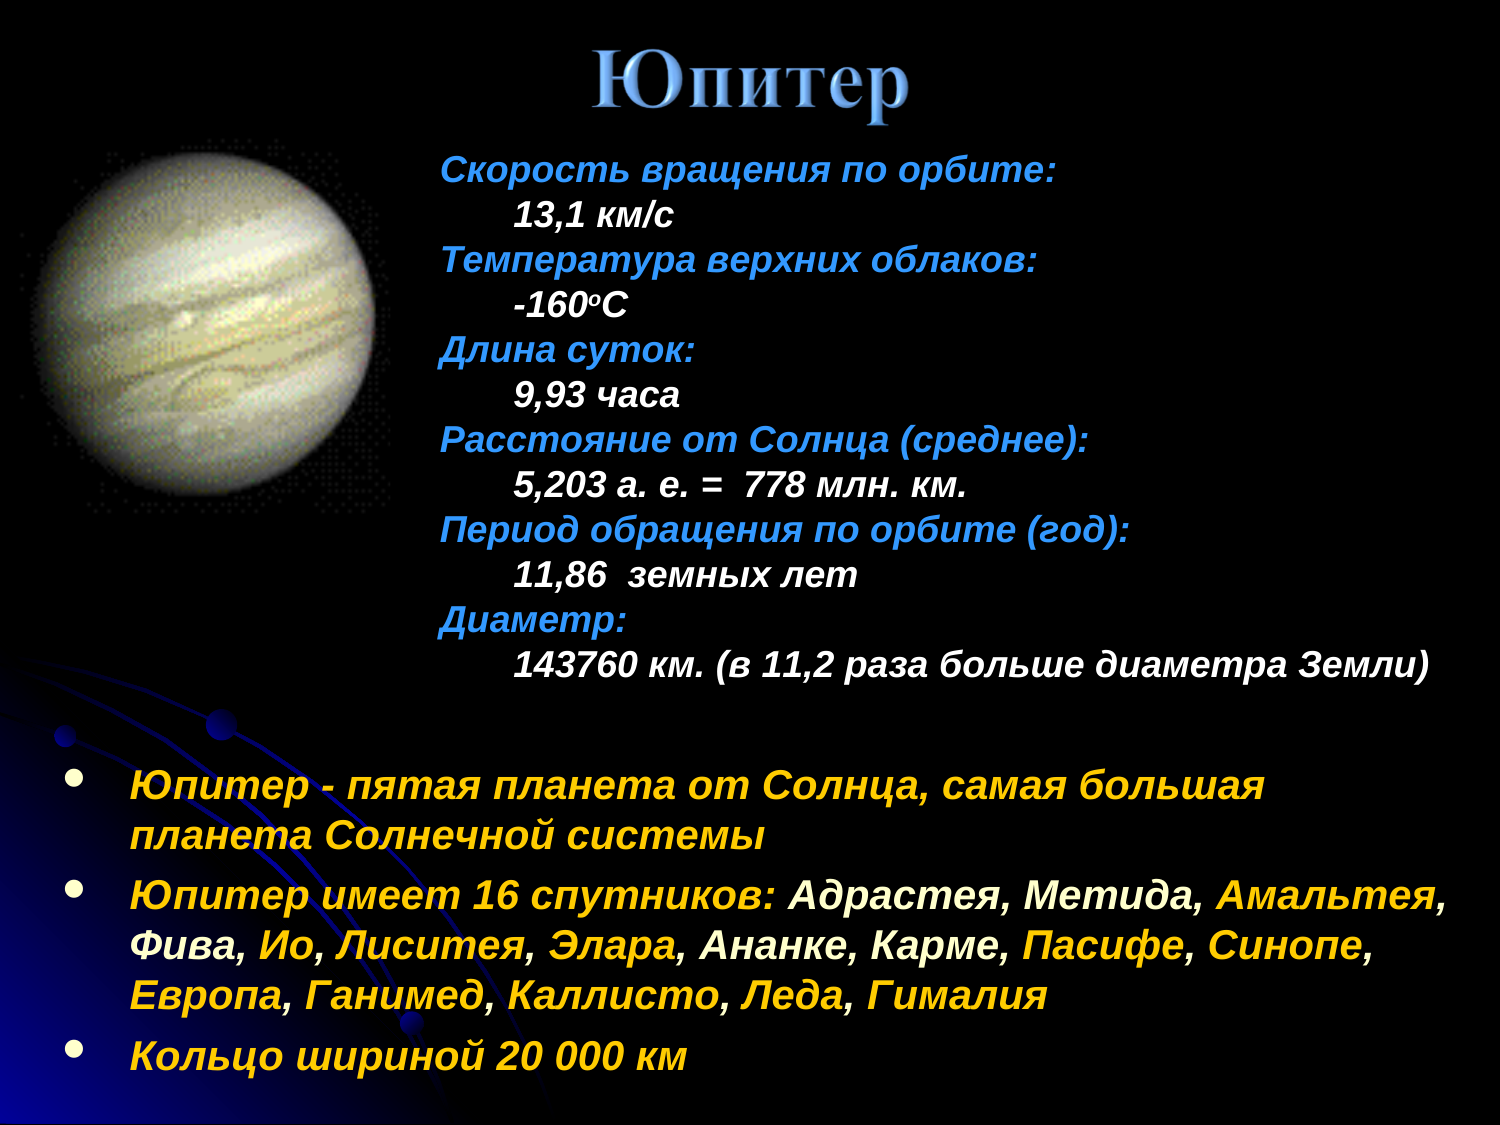

Скорость вращения по орбите:
 13,1 км/с
Температура верхних облаков:
 -160oC
Длина суток:
 9,93 часа
Расстояние от Солнца (среднее):
 5,203 а. е. = 778 млн. км.
Период обращения по орбите (год):
 11,86 земных лет
Диаметр:
 143760 км. (в 11,2 раза больше диаметра Земли)
Юпитер - пятая планета от Солнца, самая большая планета Солнечной системы
Юпитер имеет 16 спутников: Адрастея, Метида, Амальтея, Фива, Ио, Лиситея, Элара, Ананке, Карме, Пасифе, Cинопе, Европа, Ганимед, Каллисто, Леда, Гималия
Кольцо шириной 20 000 км